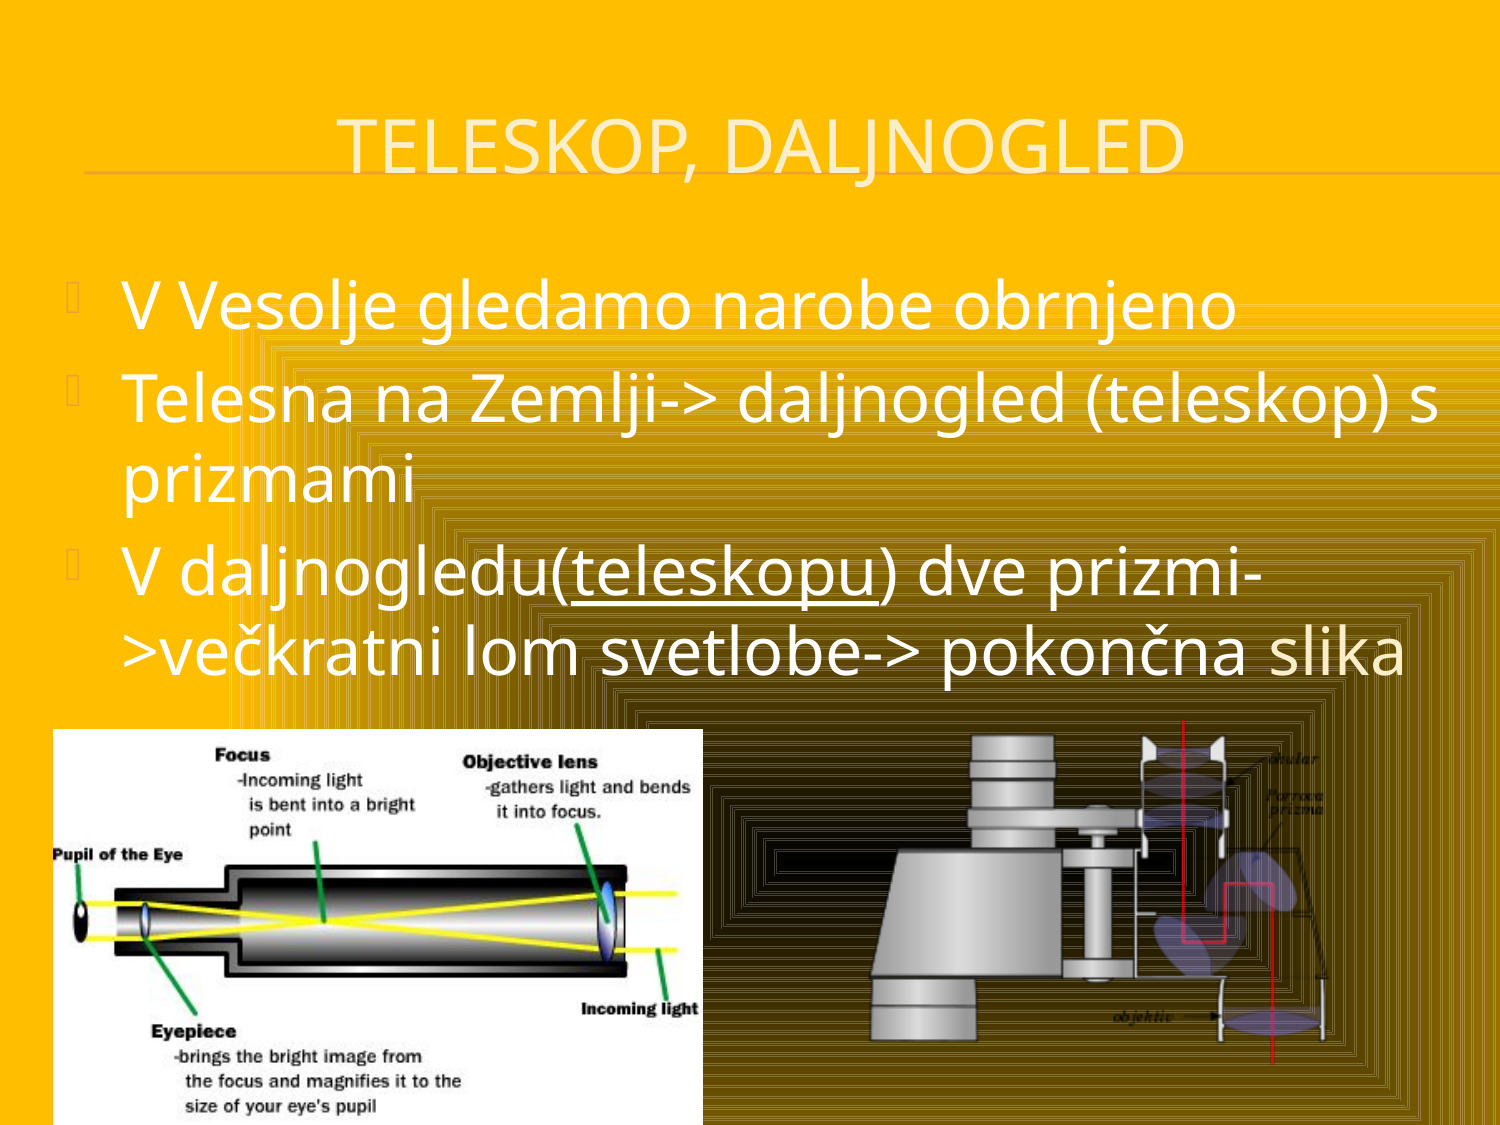

# TELESKOP, Daljnogled
V Vesolje gledamo narobe obrnjeno
Telesna na Zemlji-> daljnogled (teleskop) s prizmami
V daljnogledu(teleskopu) dve prizmi->večkratni lom svetlobe-> pokončna slika